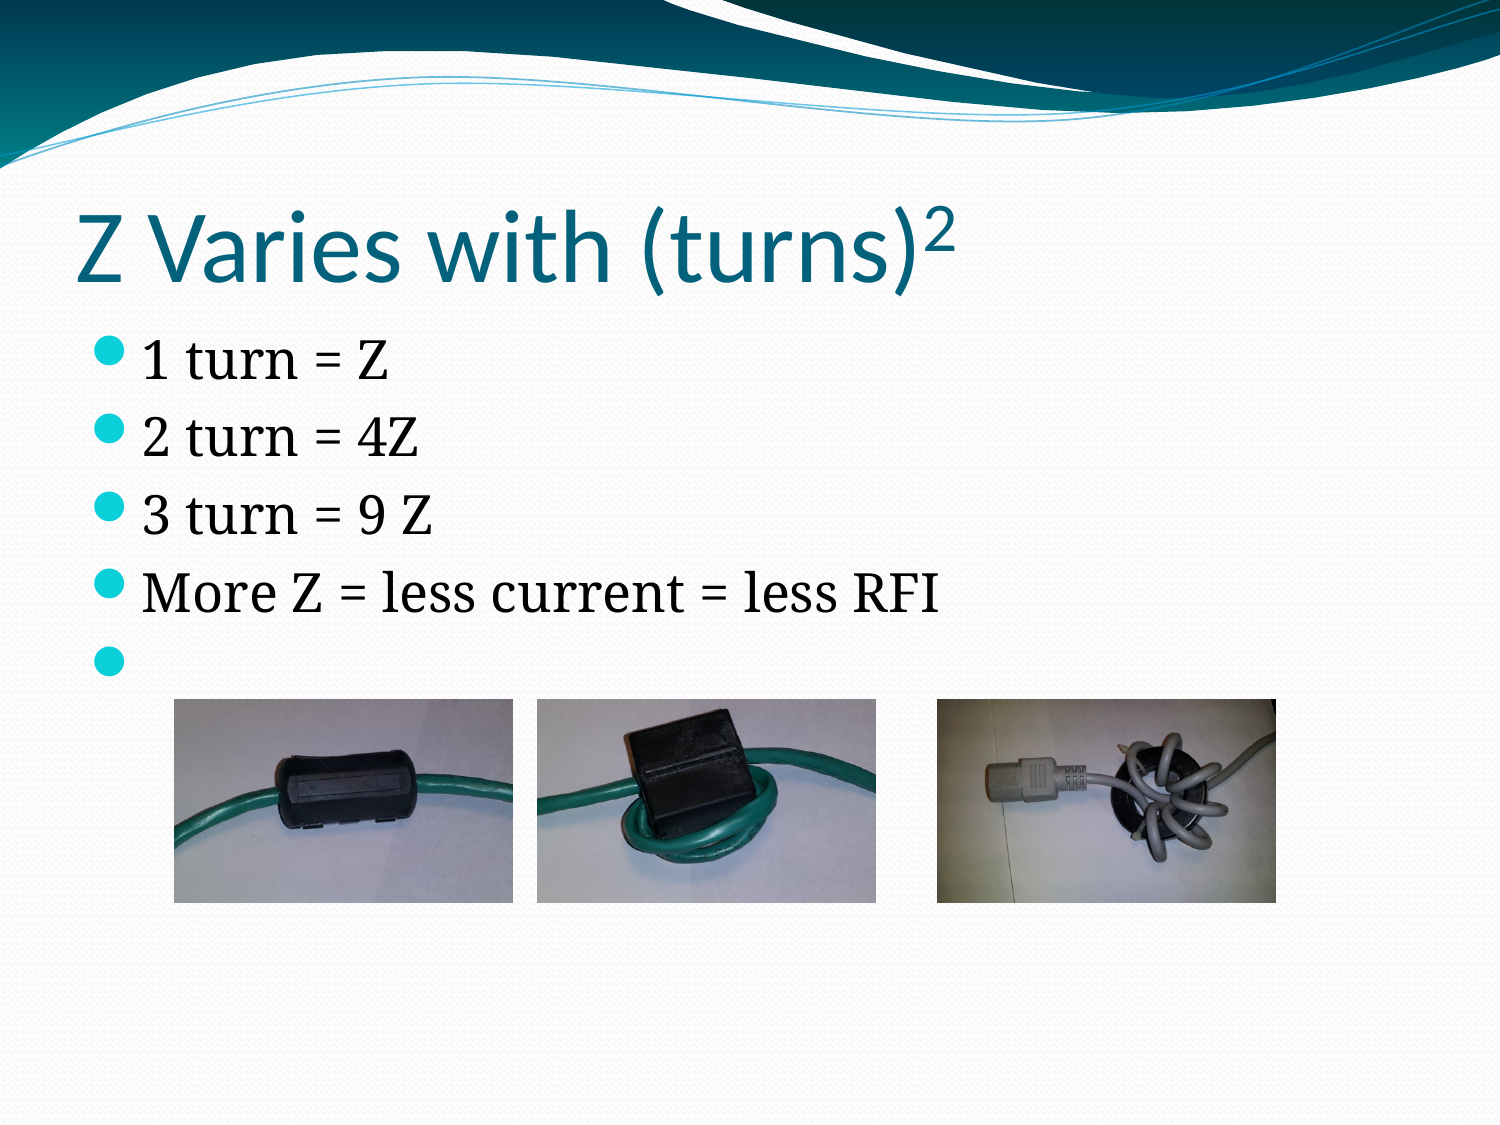

# Z Varies with (turns)2
1 turn = Z
2 turn = 4Z
3 turn = 9 Z
More Z = less current = less RFI